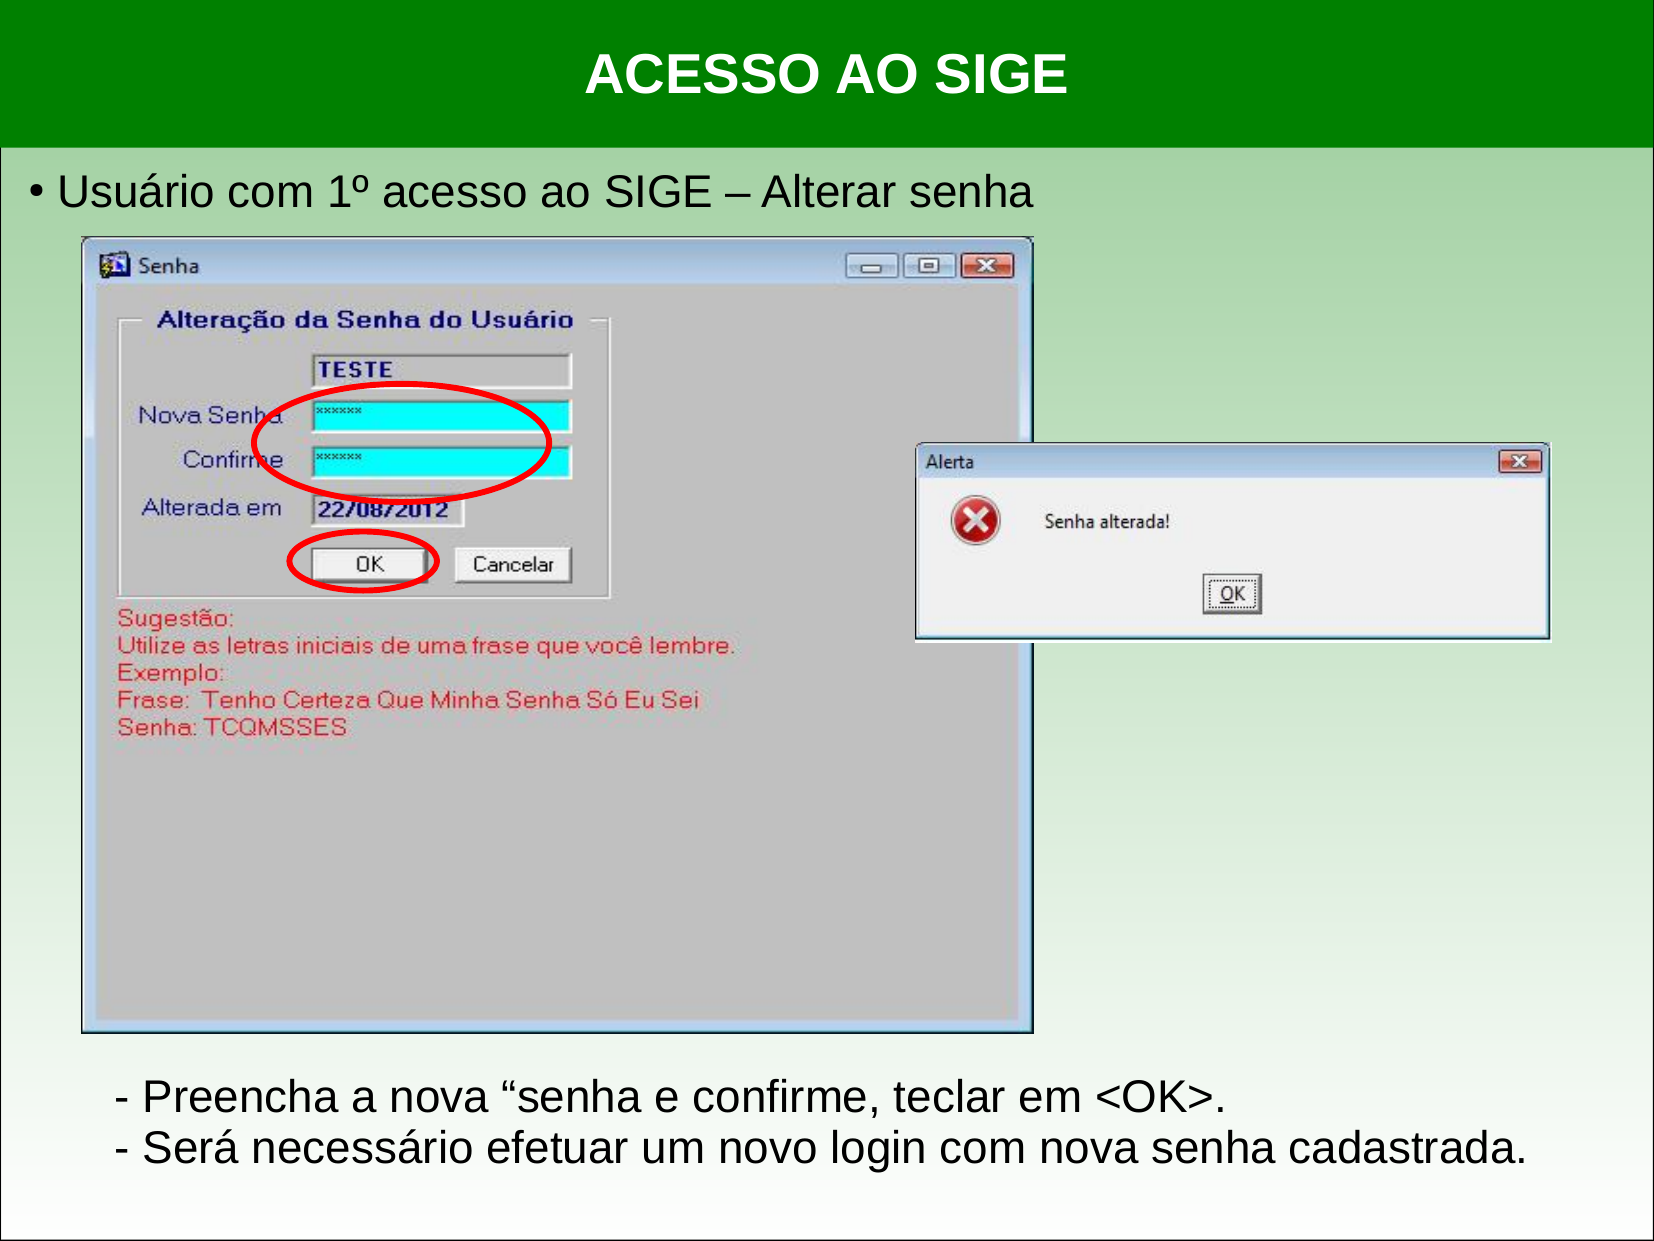

'
ACESSO AO SIGE
 Usuário com 1º acesso ao SIGE – Alterar senha
- Preencha a nova “senha e confirme, teclar em <OK>.
- Será necessário efetuar um novo login com nova senha cadastrada.